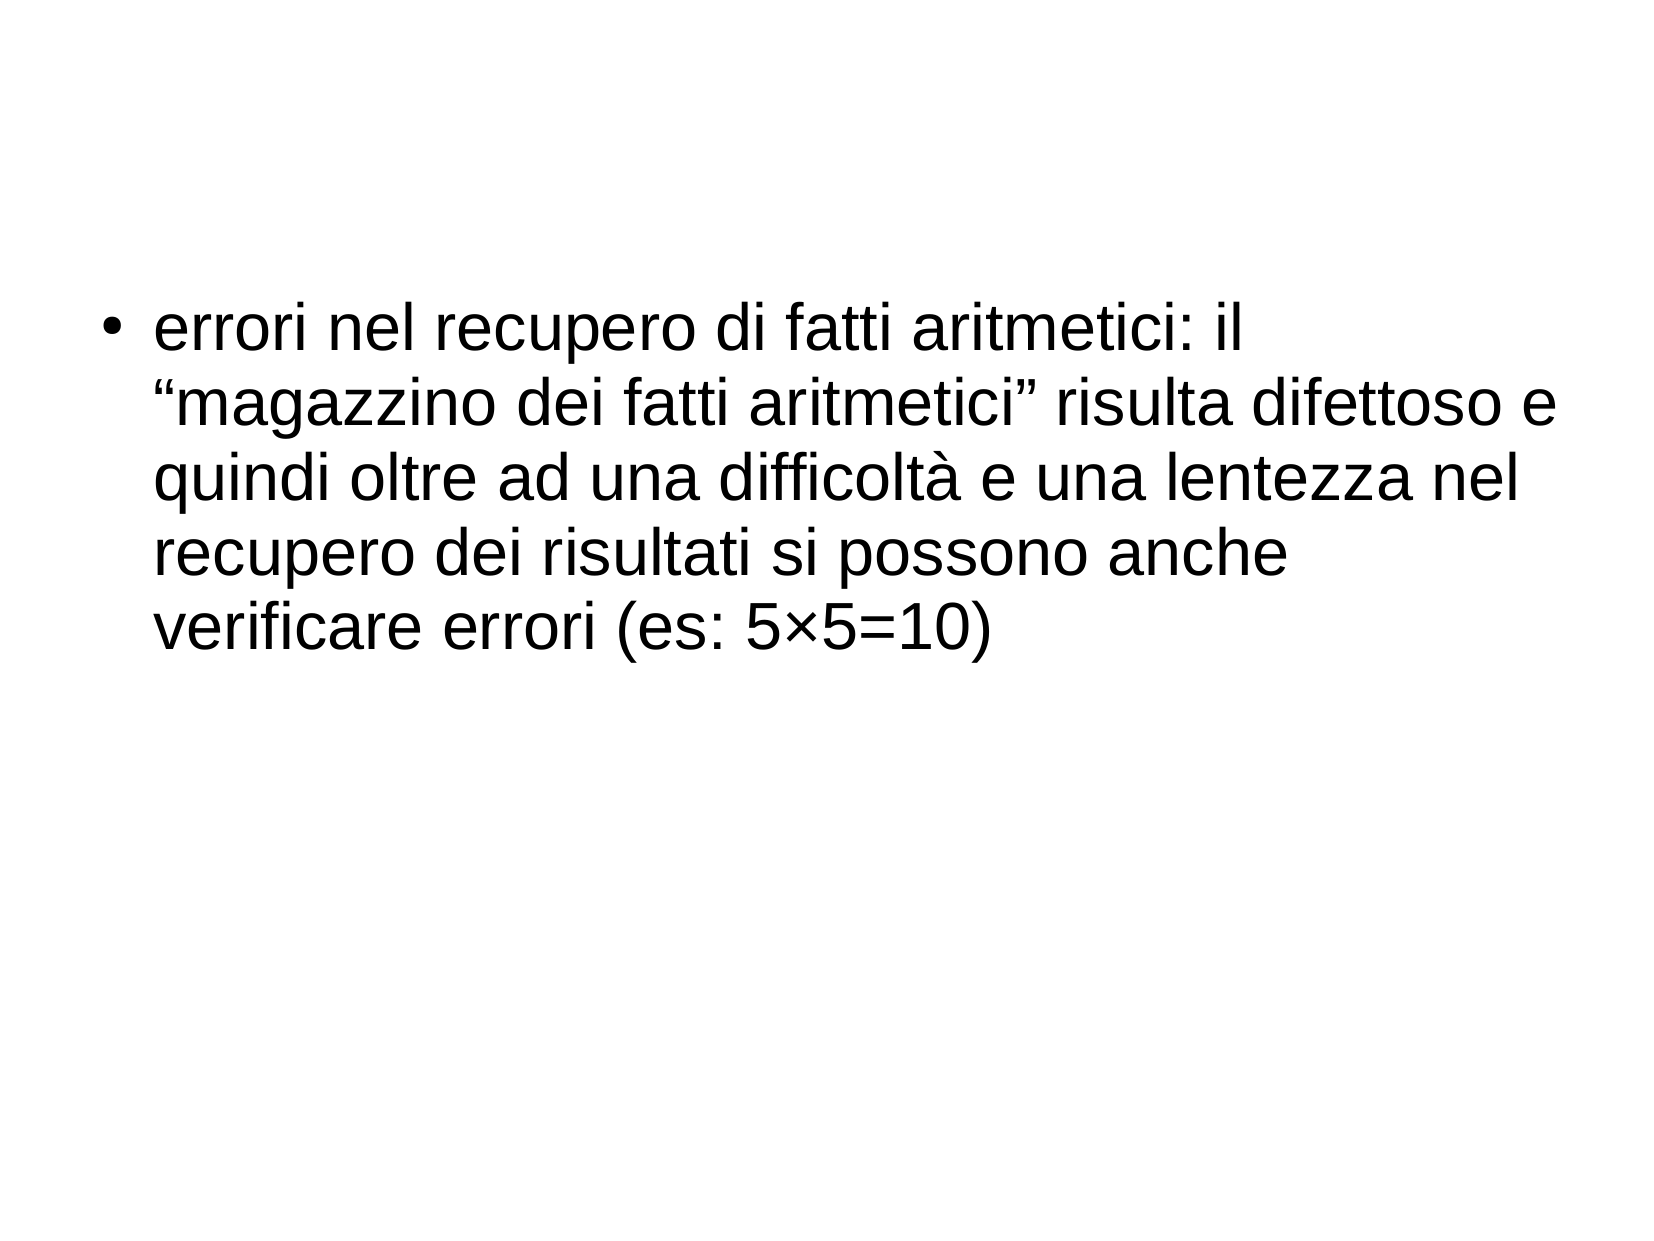

# errori nel recupero di fatti aritmetici: il “magazzino dei fatti aritmetici” risulta difettoso e quindi oltre ad una difficoltà e una lentezza nel recupero dei risultati si possono anche verificare errori (es: 5×5=10)